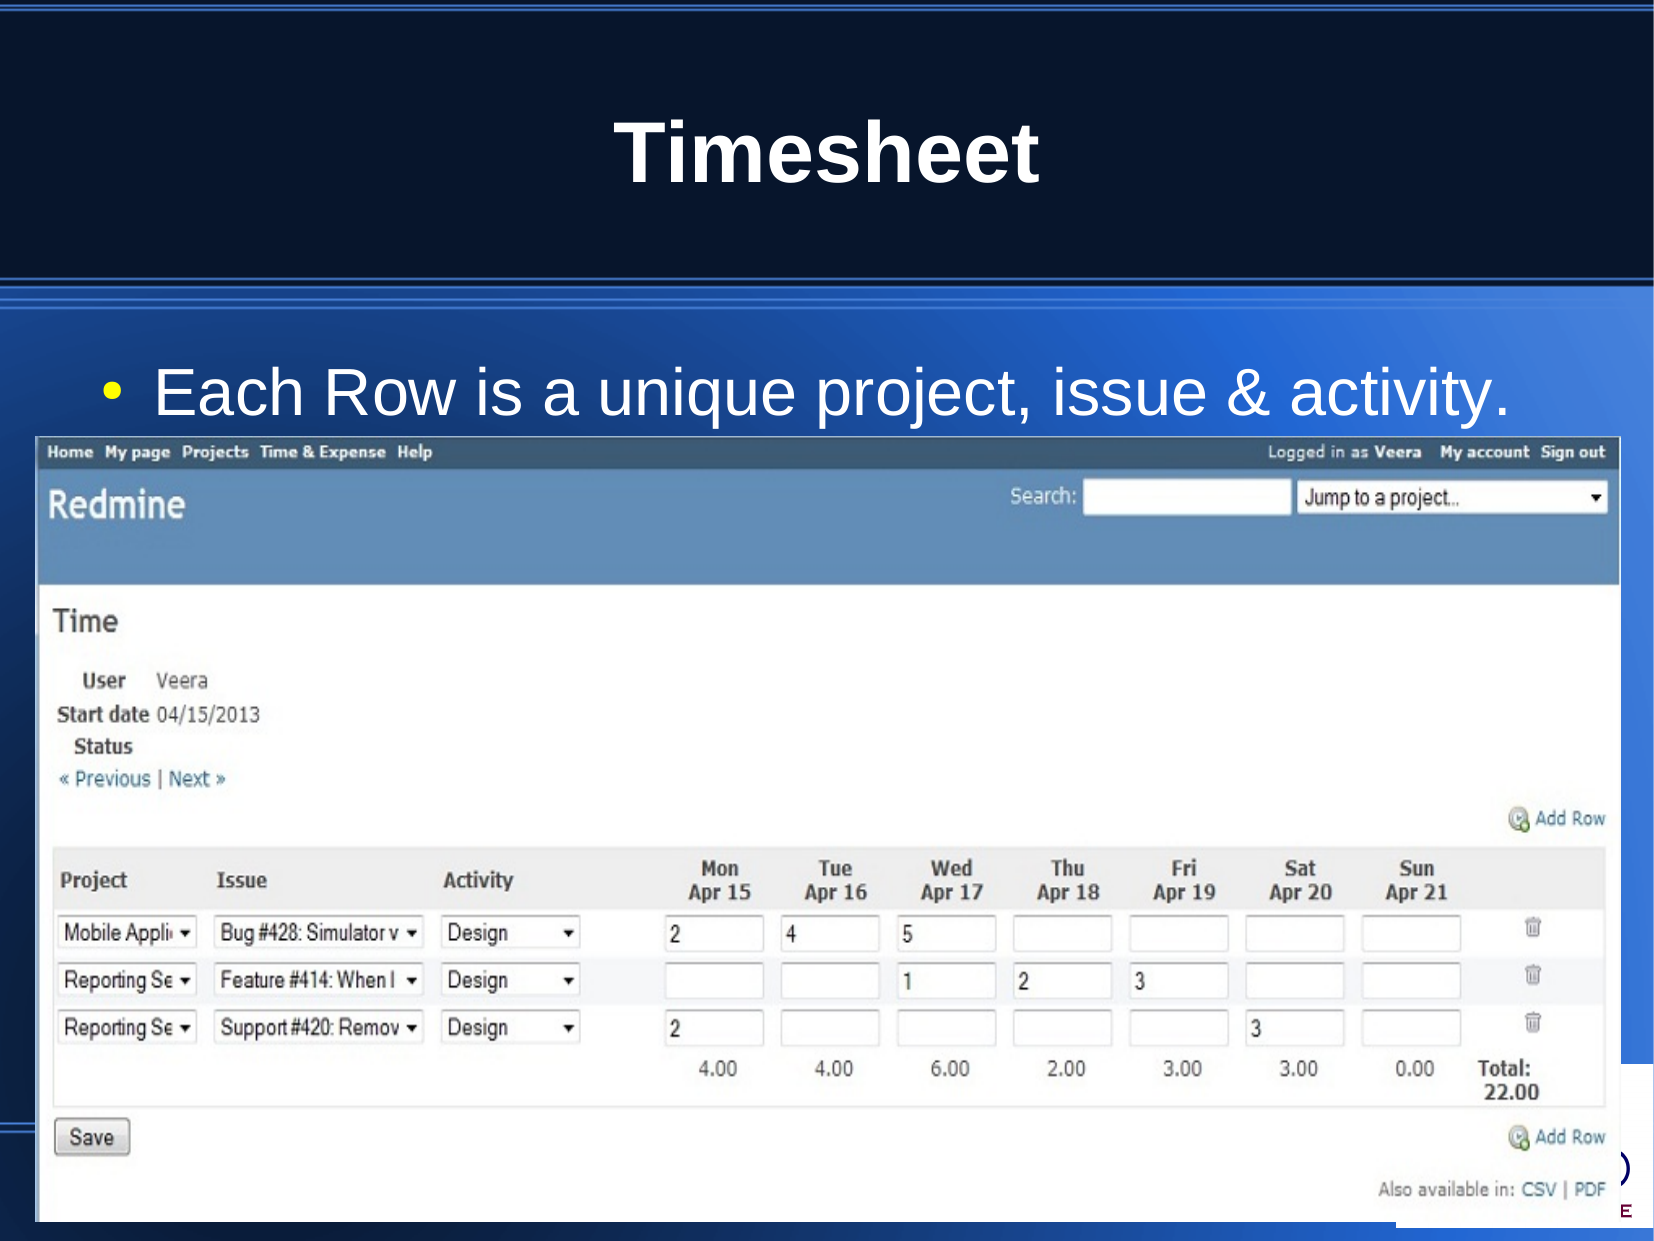

# Timesheet
Each Row is a unique project, issue & activity.